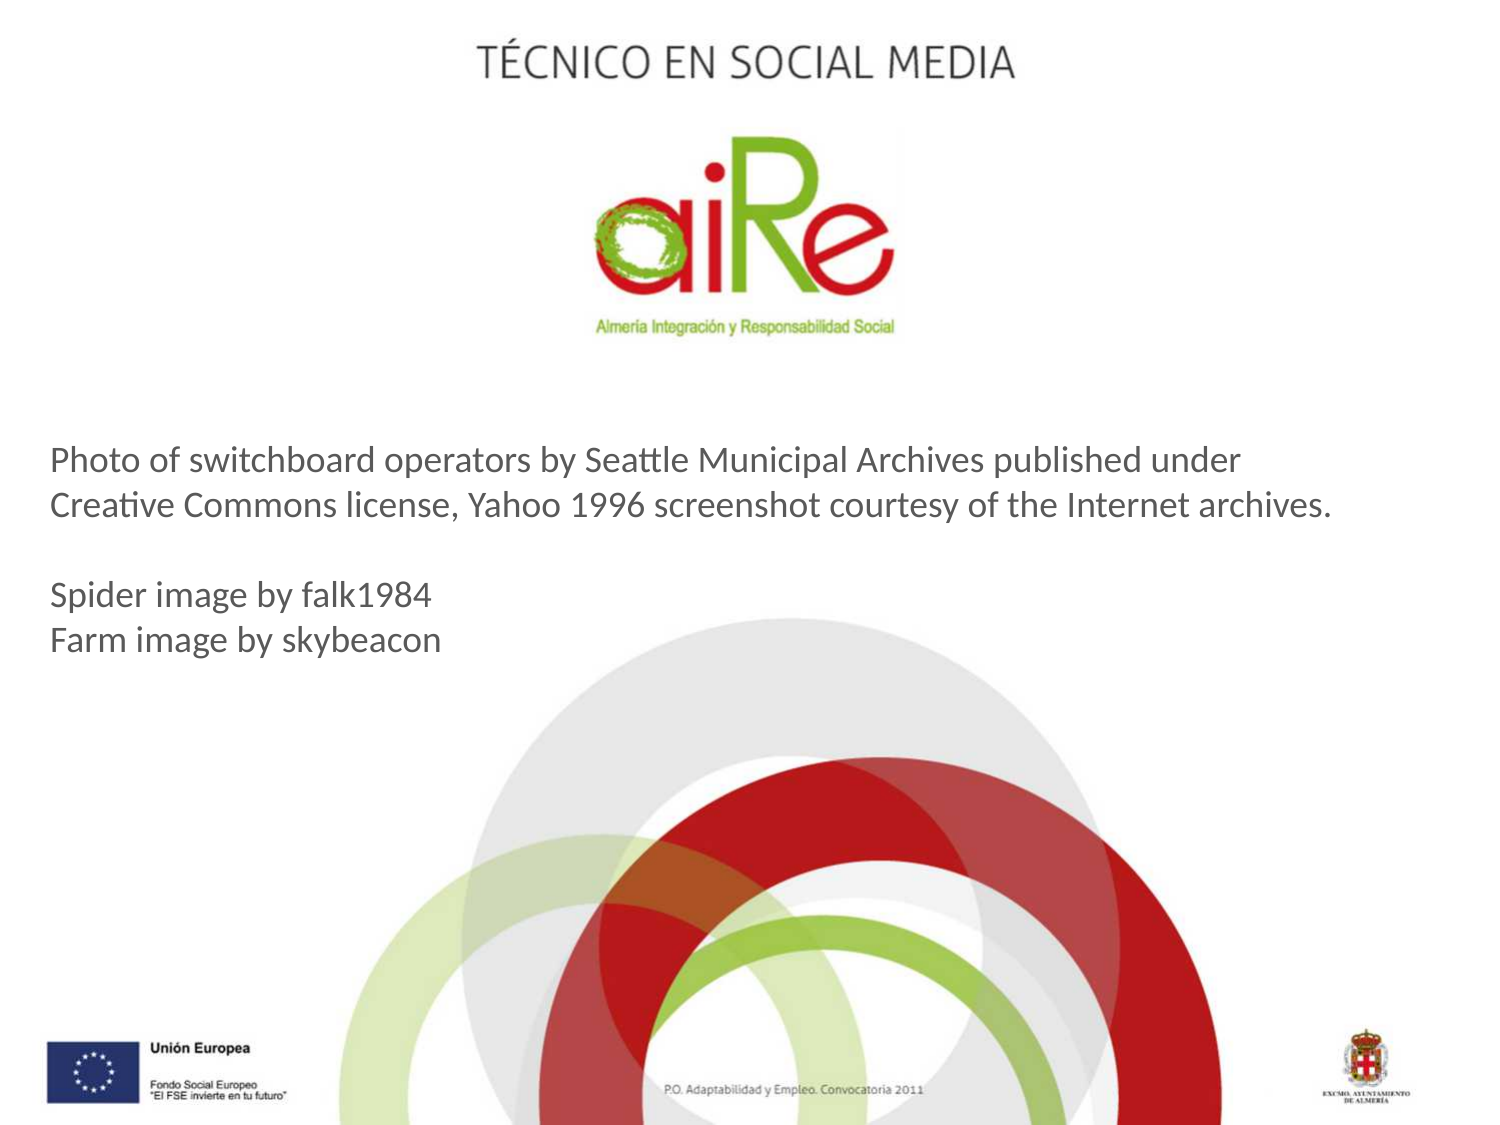

# Photo of switchboard operators by Seattle Municipal Archives published under Creative Commons license, Yahoo 1996 screenshot courtesy of the Internet archives.
Spider image by falk1984
Farm image by skybeacon